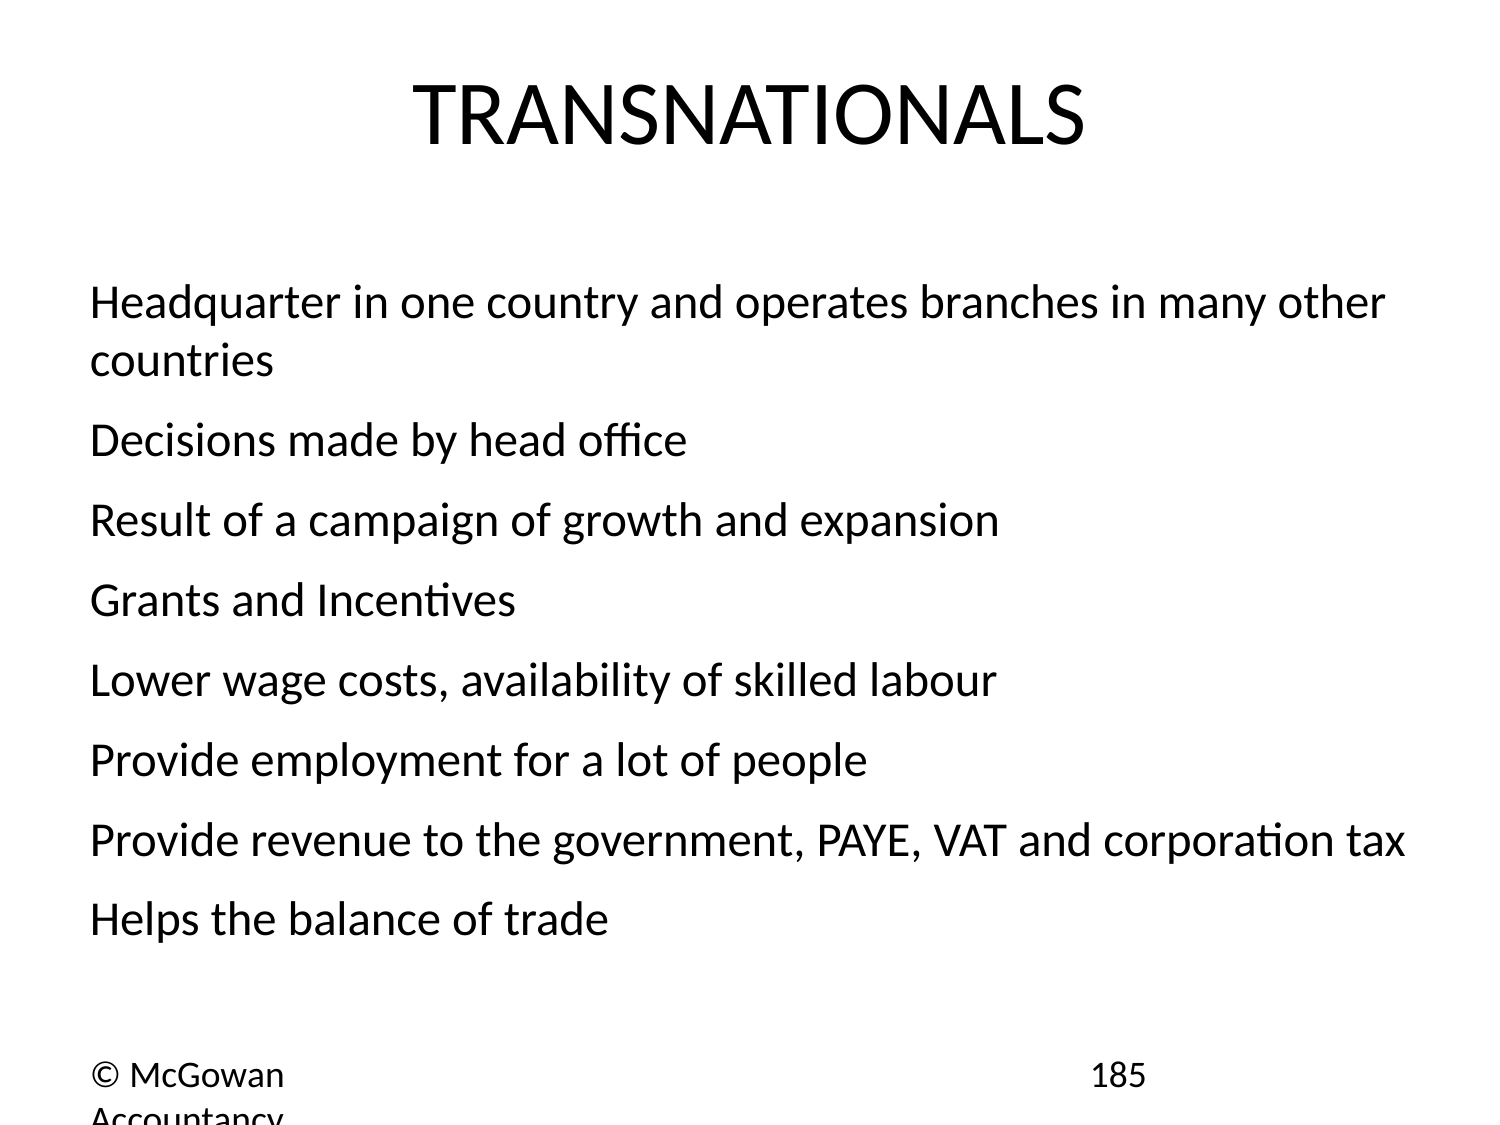

# TRANSNATIONALS
Headquarter in one country and operates branches in many other countries
Decisions made by head office
Result of a campaign of growth and expansion
Grants and Incentives
Lower wage costs, availability of skilled labour
Provide employment for a lot of people
Provide revenue to the government, PAYE, VAT and corporation tax
Helps the balance of trade
© McGowan Accountancy Services
185